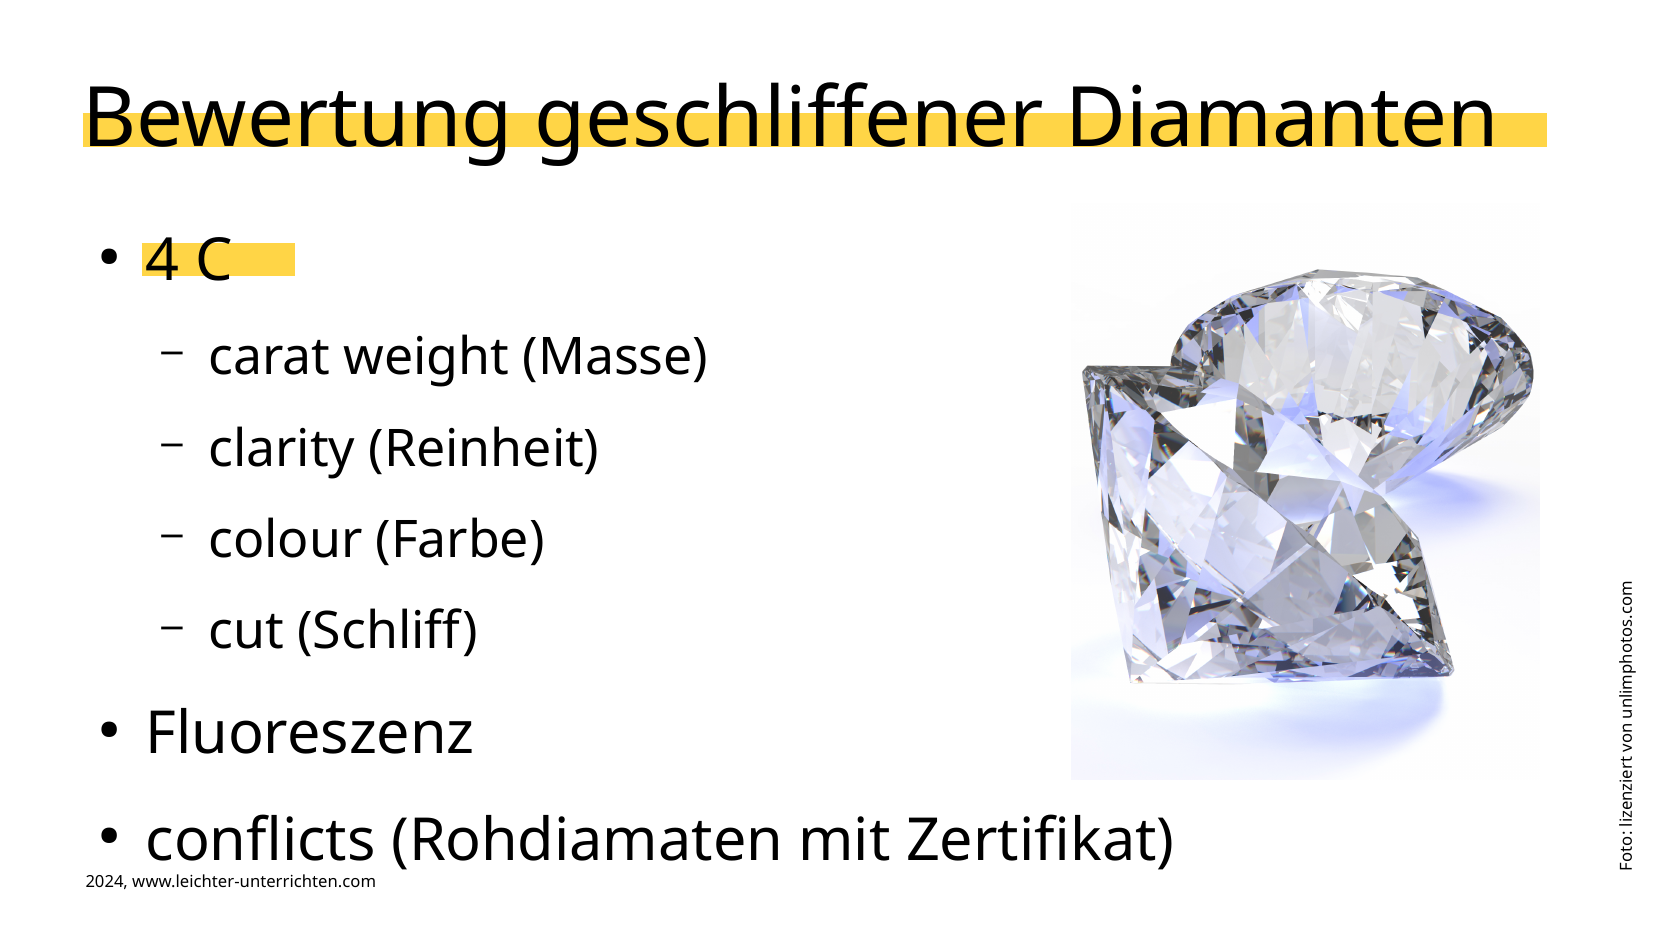

# Bewertung geschliffener Diamanten
4 C
carat weight (Masse)
clarity (Reinheit)
colour (Farbe)
cut (Schliff)
Fluoreszenz
conflicts (Rohdiamaten mit Zertifikat)
Foto: lizenziert von unlimphotos.com